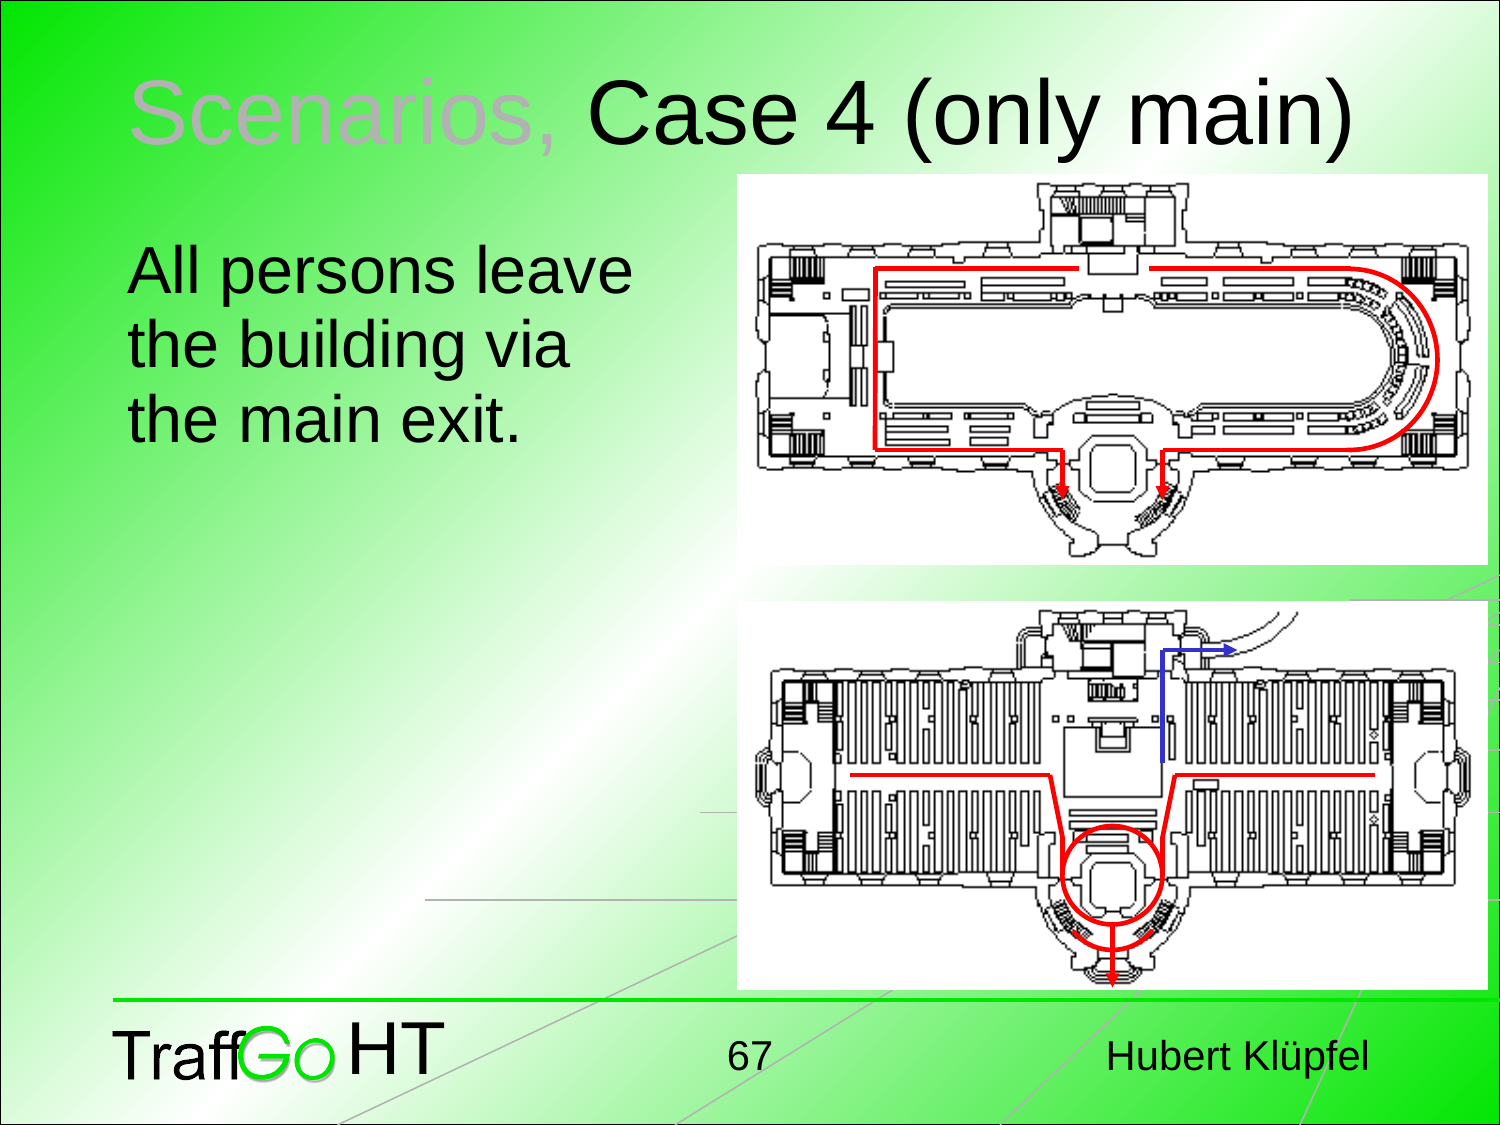

# Scenarios, Case 4 (only main)
All persons leave the building via the main exit.